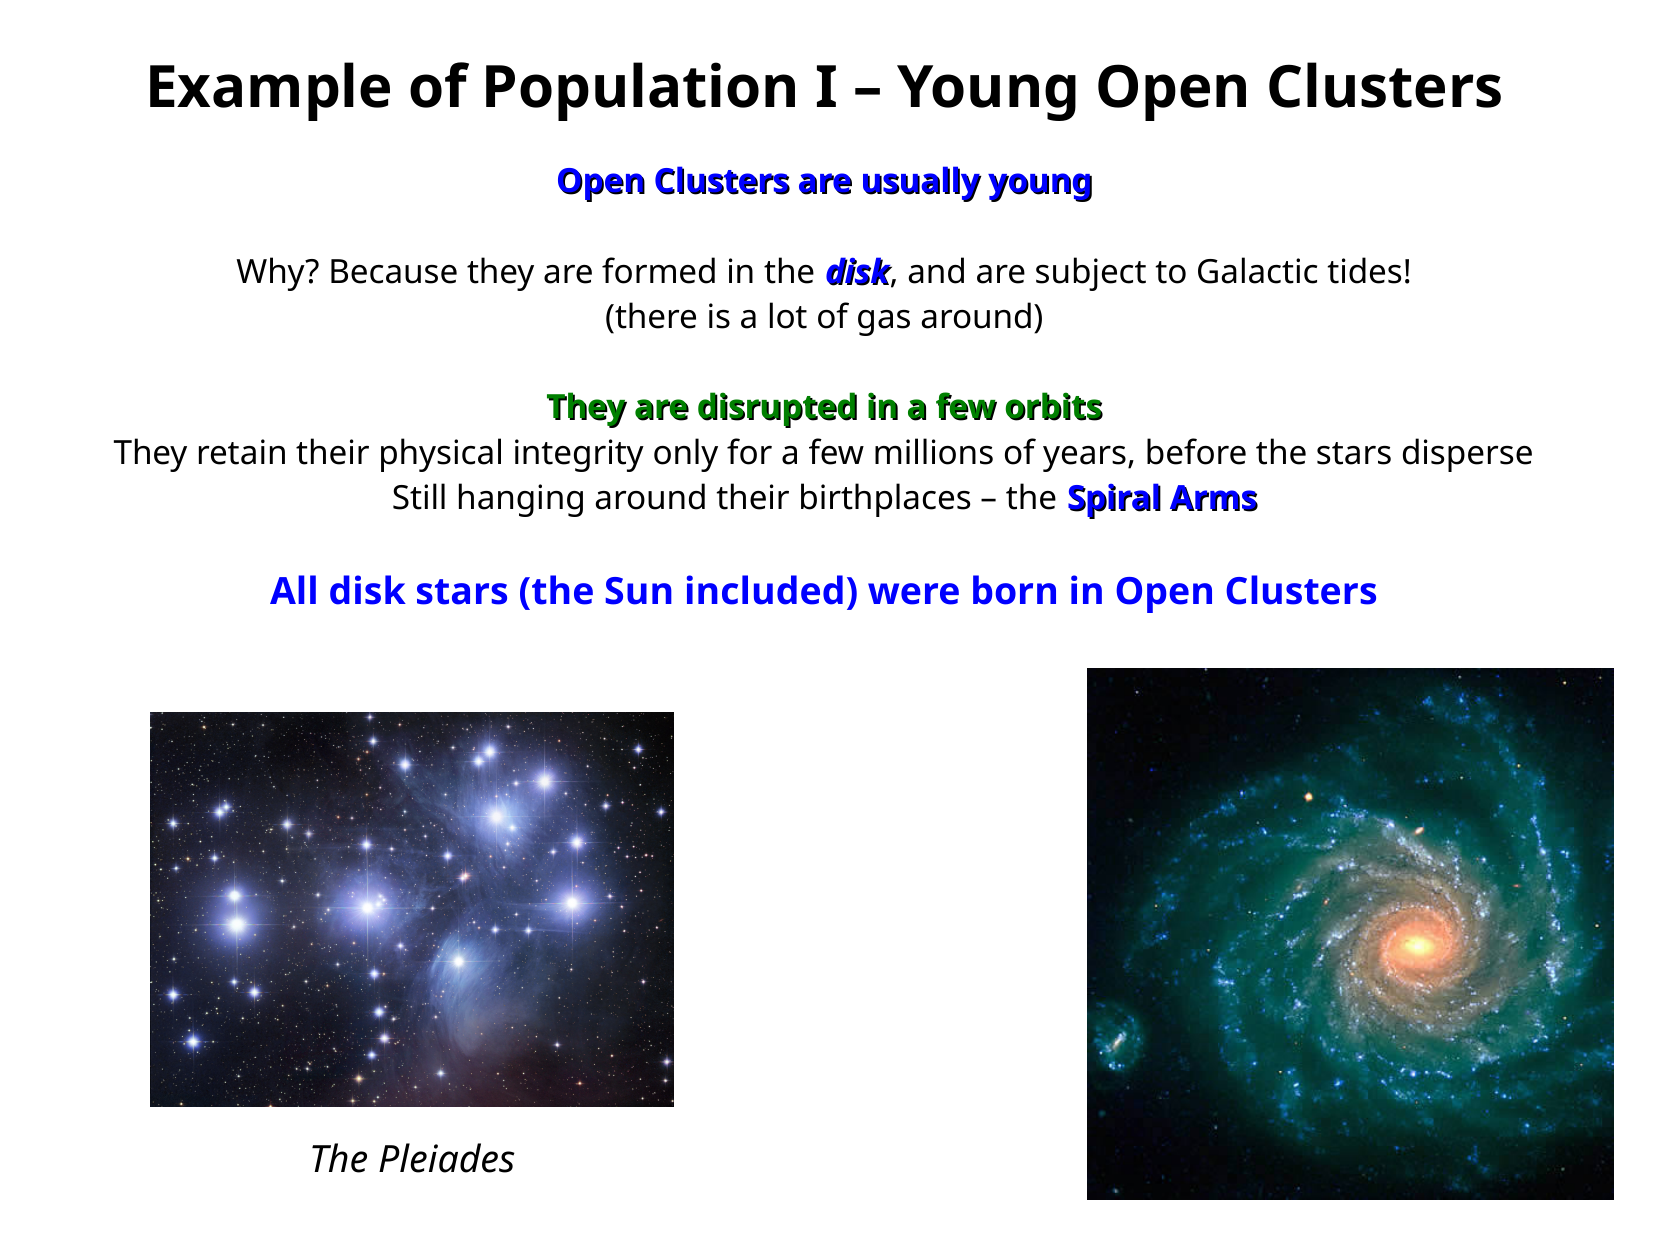

Example of Population I – Young Open Clusters
Open Clusters are usually young
Why? Because they are formed in the disk, and are subject to Galactic tides!
(there is a lot of gas around)
They are disrupted in a few orbits
They retain their physical integrity only for a few millions of years, before the stars disperse
Still hanging around their birthplaces – the Spiral Arms
All disk stars (the Sun included) were born in Open Clusters
The Pleiades